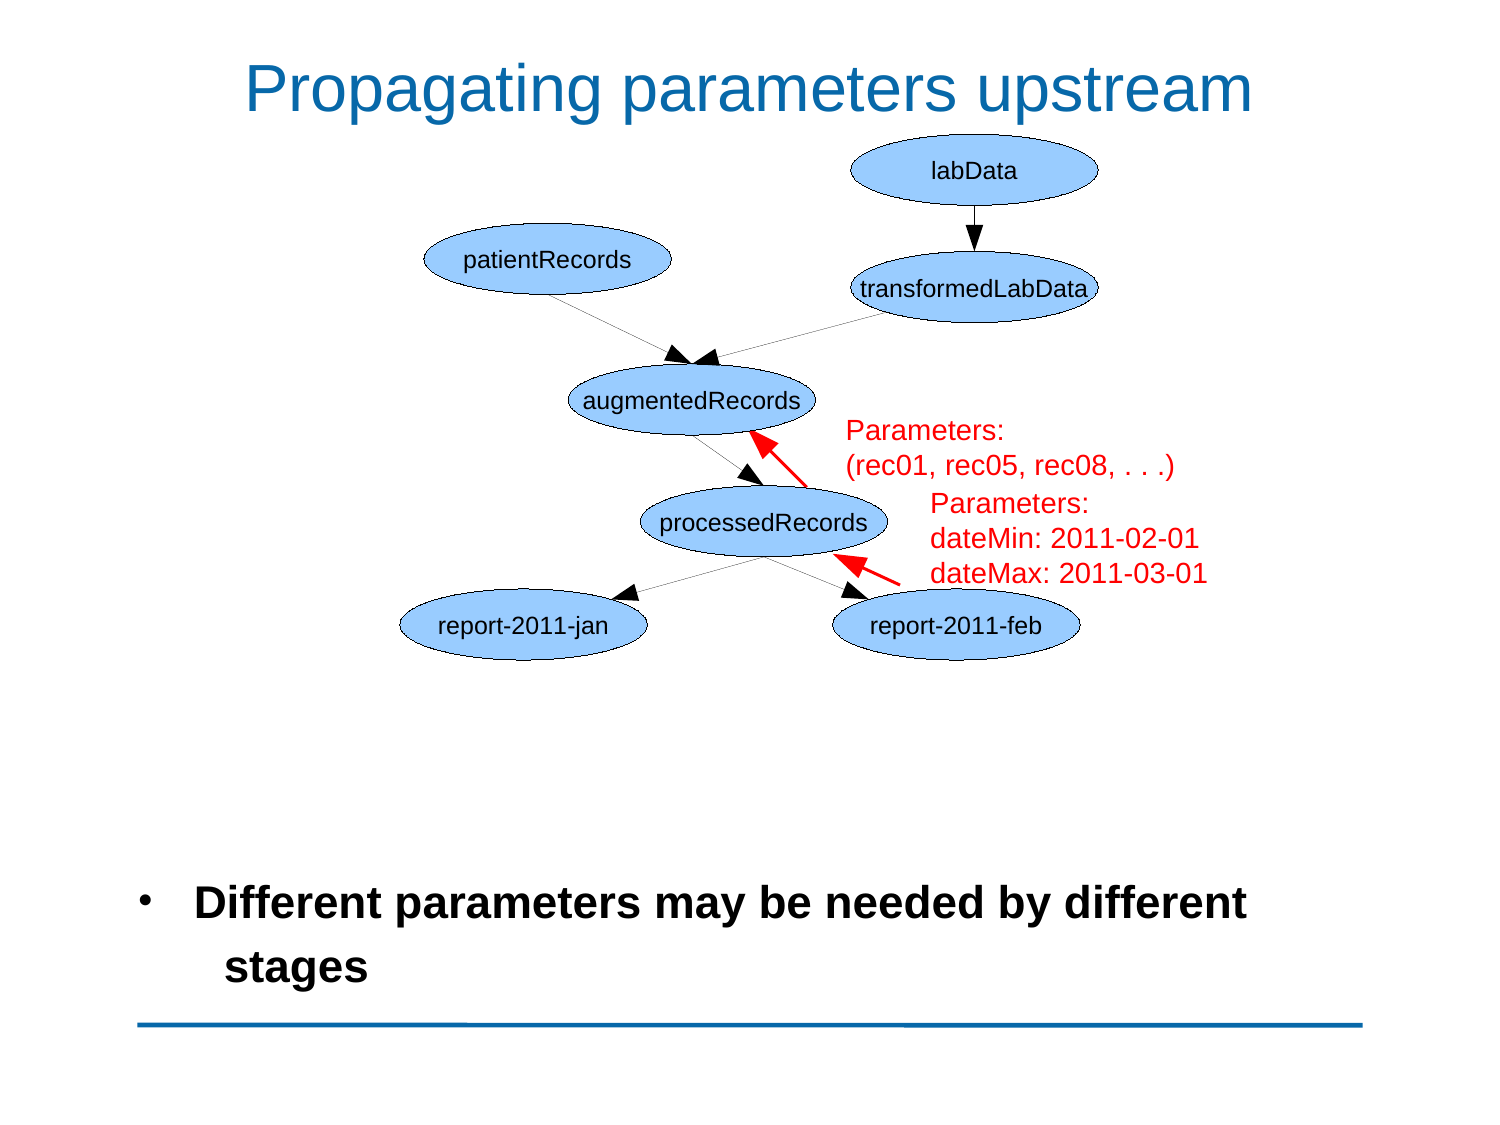

# Propagating parameters upstream
labData
patientRecords
transformedLabData
augmentedRecords
processedRecords
report-2011-jan
report-2011-feb
Parameters:
(rec01, rec05, rec08, . . .)
Parameters:
dateMin: 2011-02-01
dateMax: 2011-03-01
Different parameters may be needed by different stages